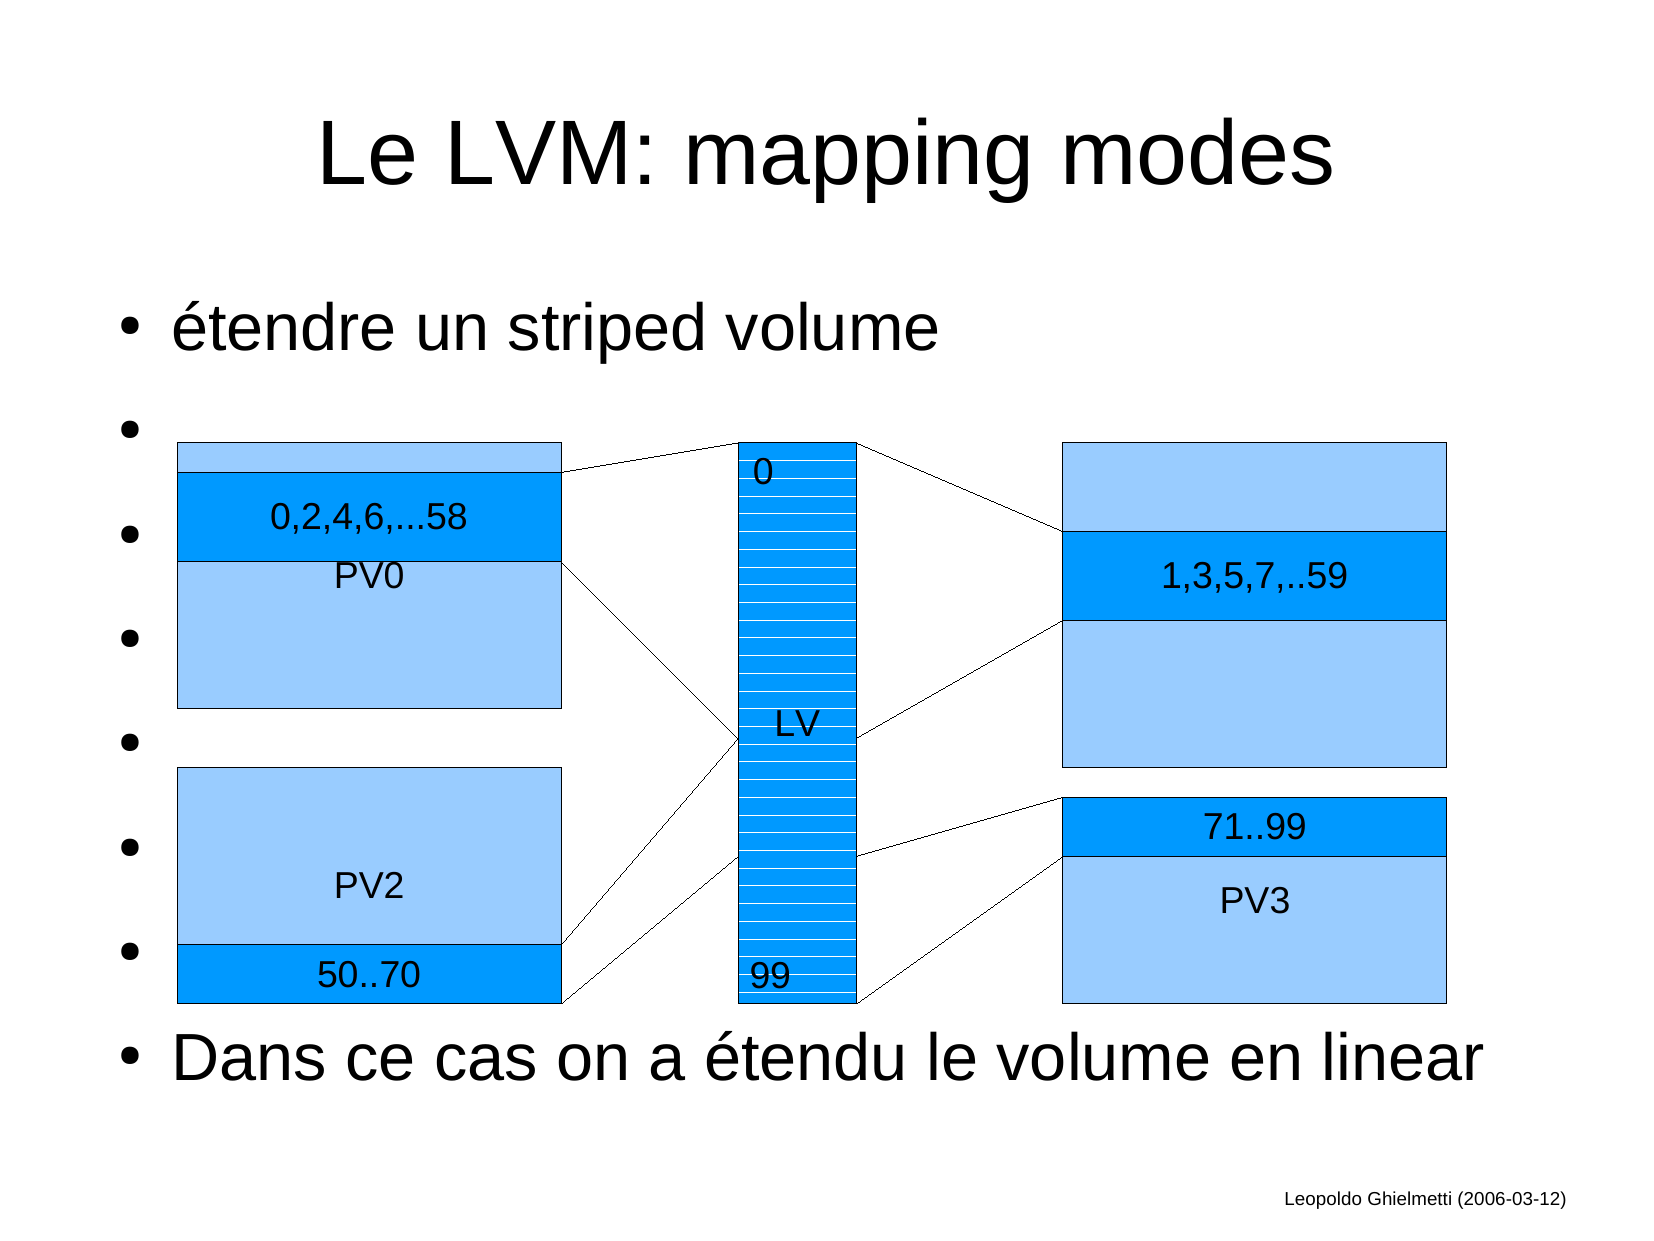

# Le LVM: mapping modes
étendre un striped volume
Dans ce cas on a étendu le volume en linear
PV0
LV
0
PV1
0,2,4,6,...58
1,3,5,7,..59
PV2
PV3
71..99
50..70
99
Leopoldo Ghielmetti (2006-03-12)